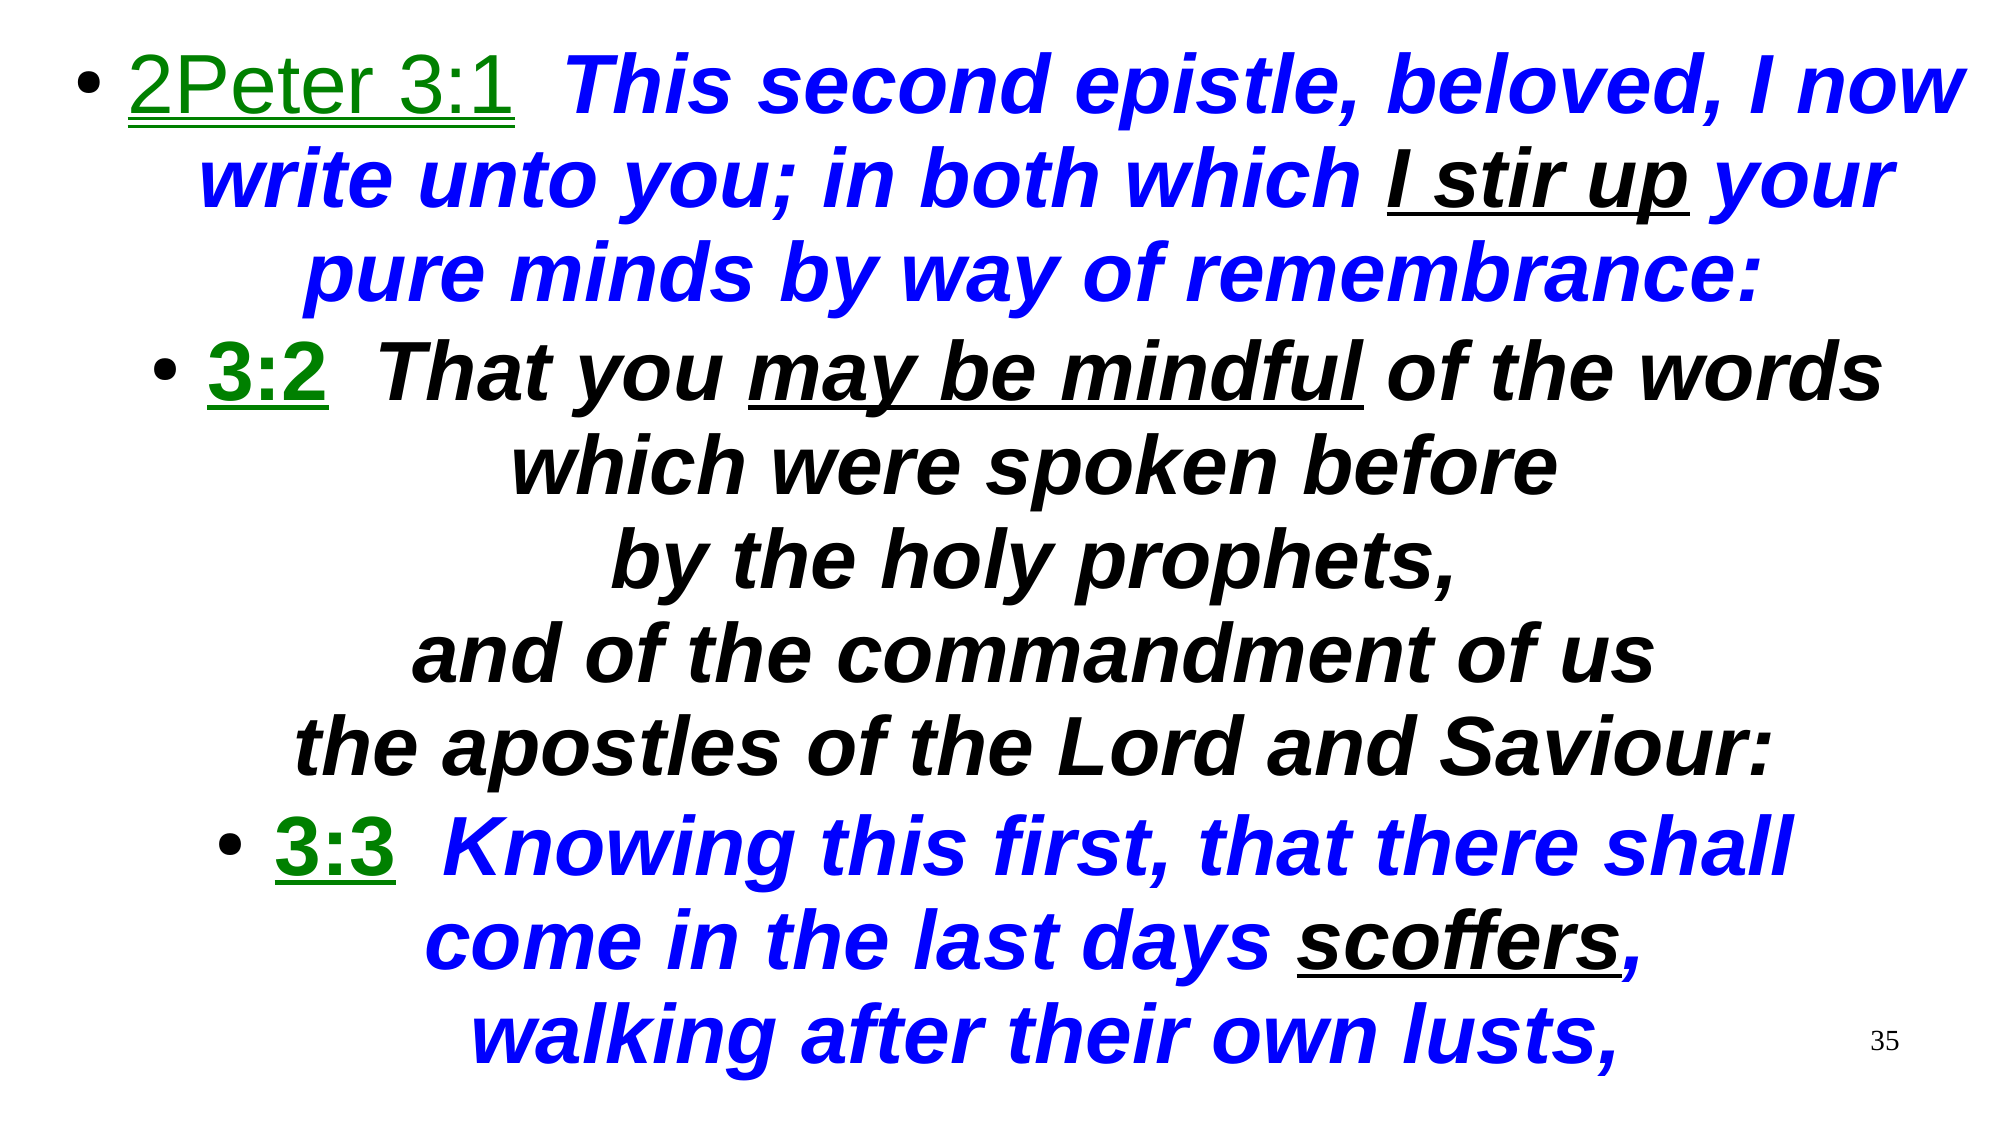

# 2Peter 3:1  This second epistle, beloved, I now write unto you; in both which I stir up your pure minds by way of remembrance:
3:2  That you may be mindful of the words which were spoken before
by the holy prophets,
and of the commandment of us
the apostles of the Lord and Saviour:
3:3  Knowing this first, that there shall
come in the last days scoffers,
walking after their own lusts,
35